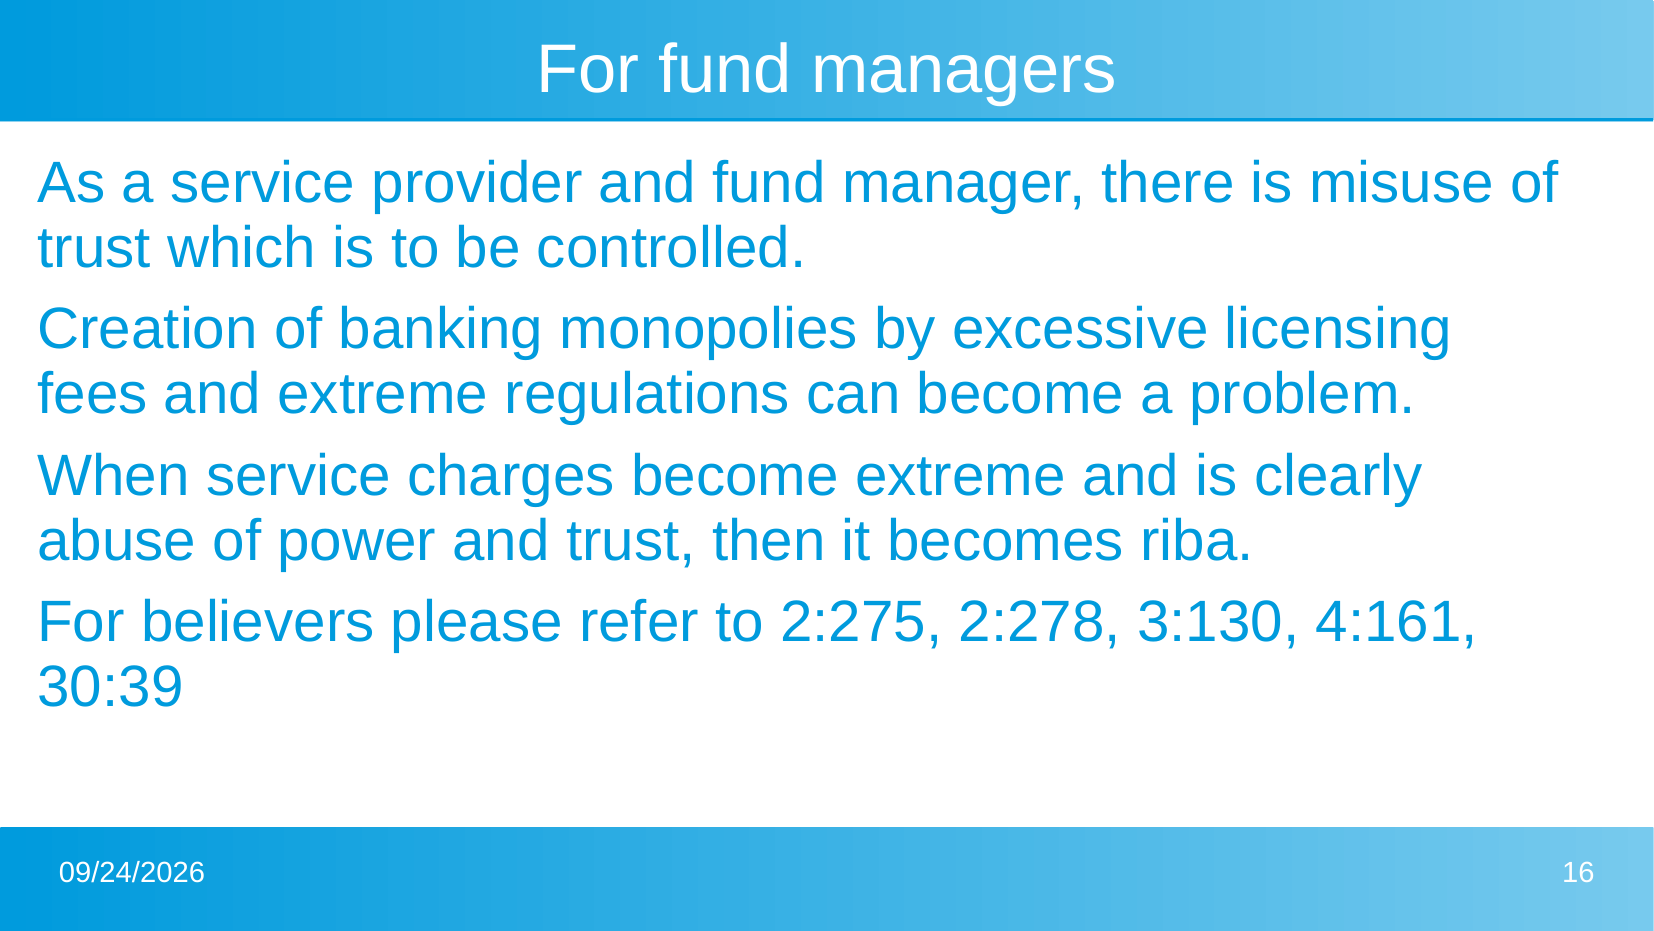

# For fund managers
As a service provider and fund manager, there is misuse of trust which is to be controlled.
Creation of banking monopolies by excessive licensing fees and extreme regulations can become a problem.
When service charges become extreme and is clearly abuse of power and trust, then it becomes riba.
For believers please refer to 2:275, 2:278, 3:130, 4:161, 30:39
16